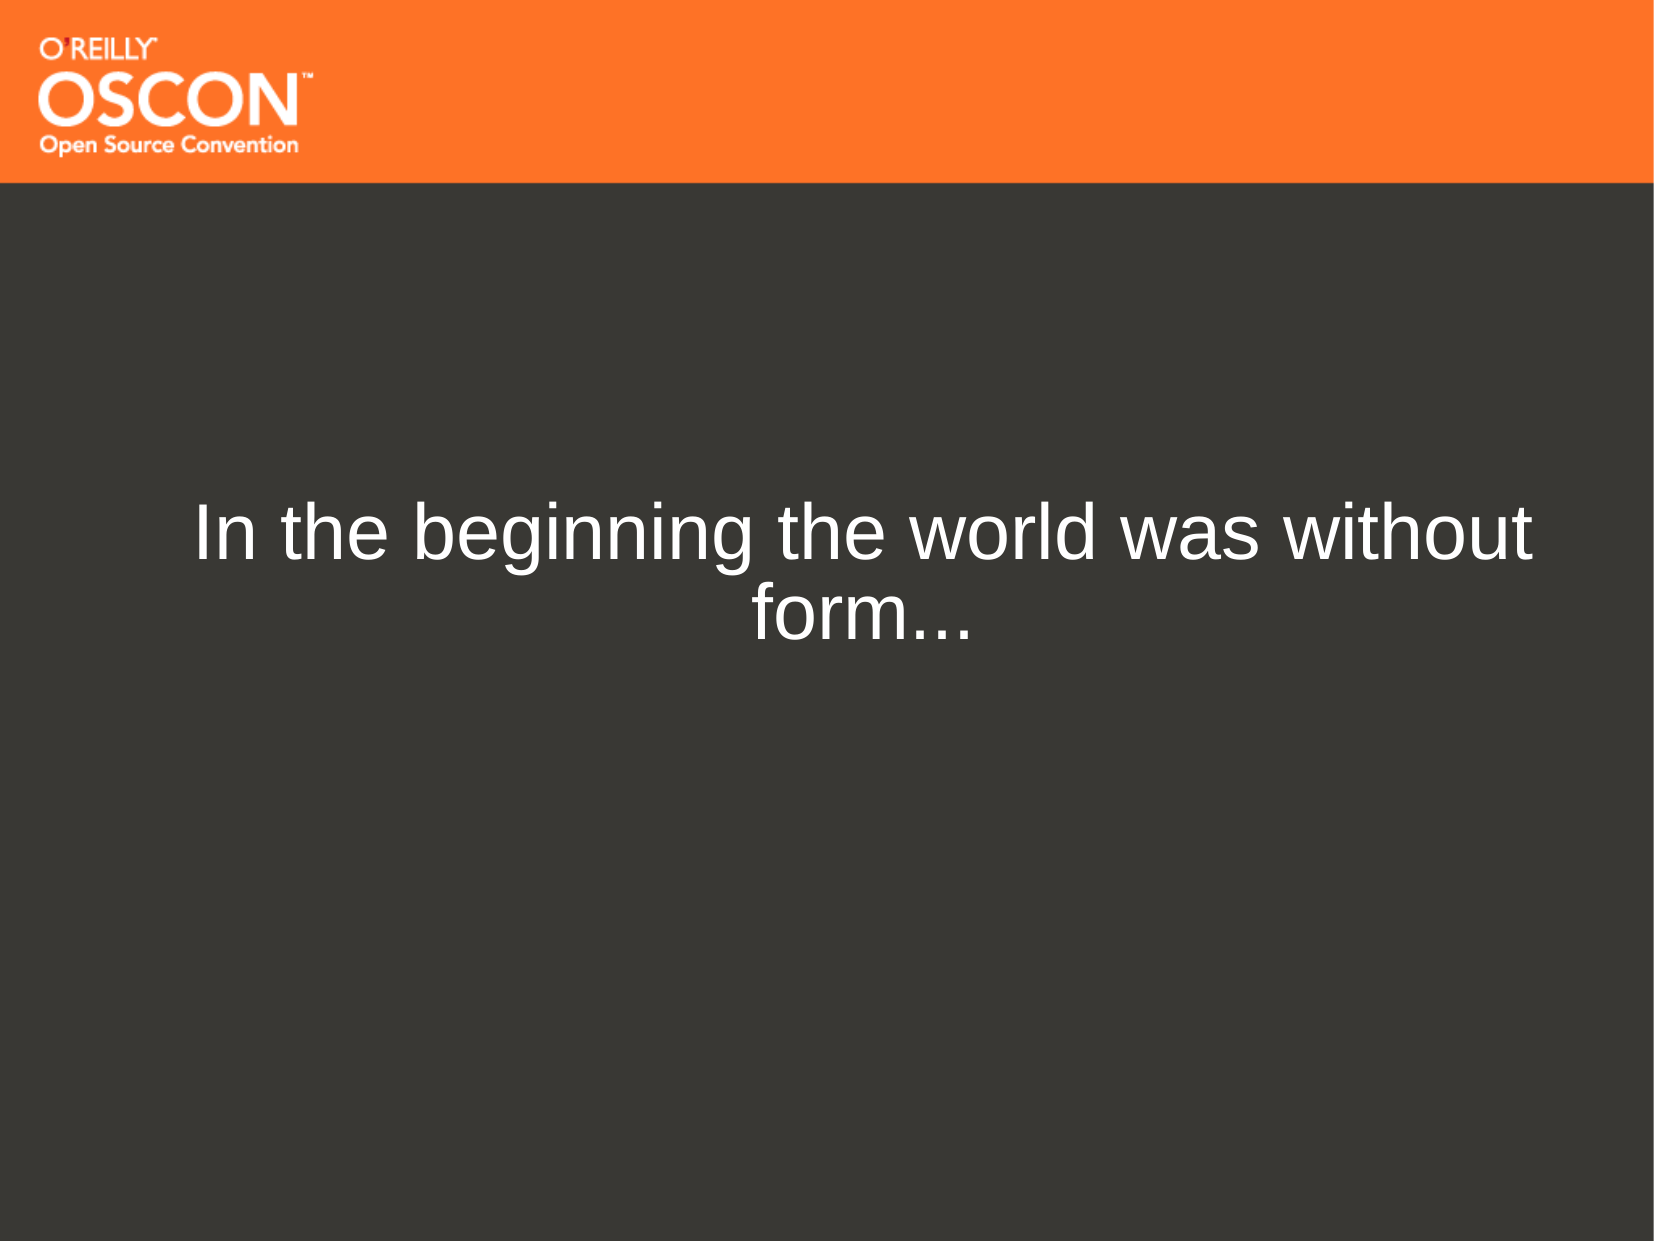

#
In the beginning the world was without form...